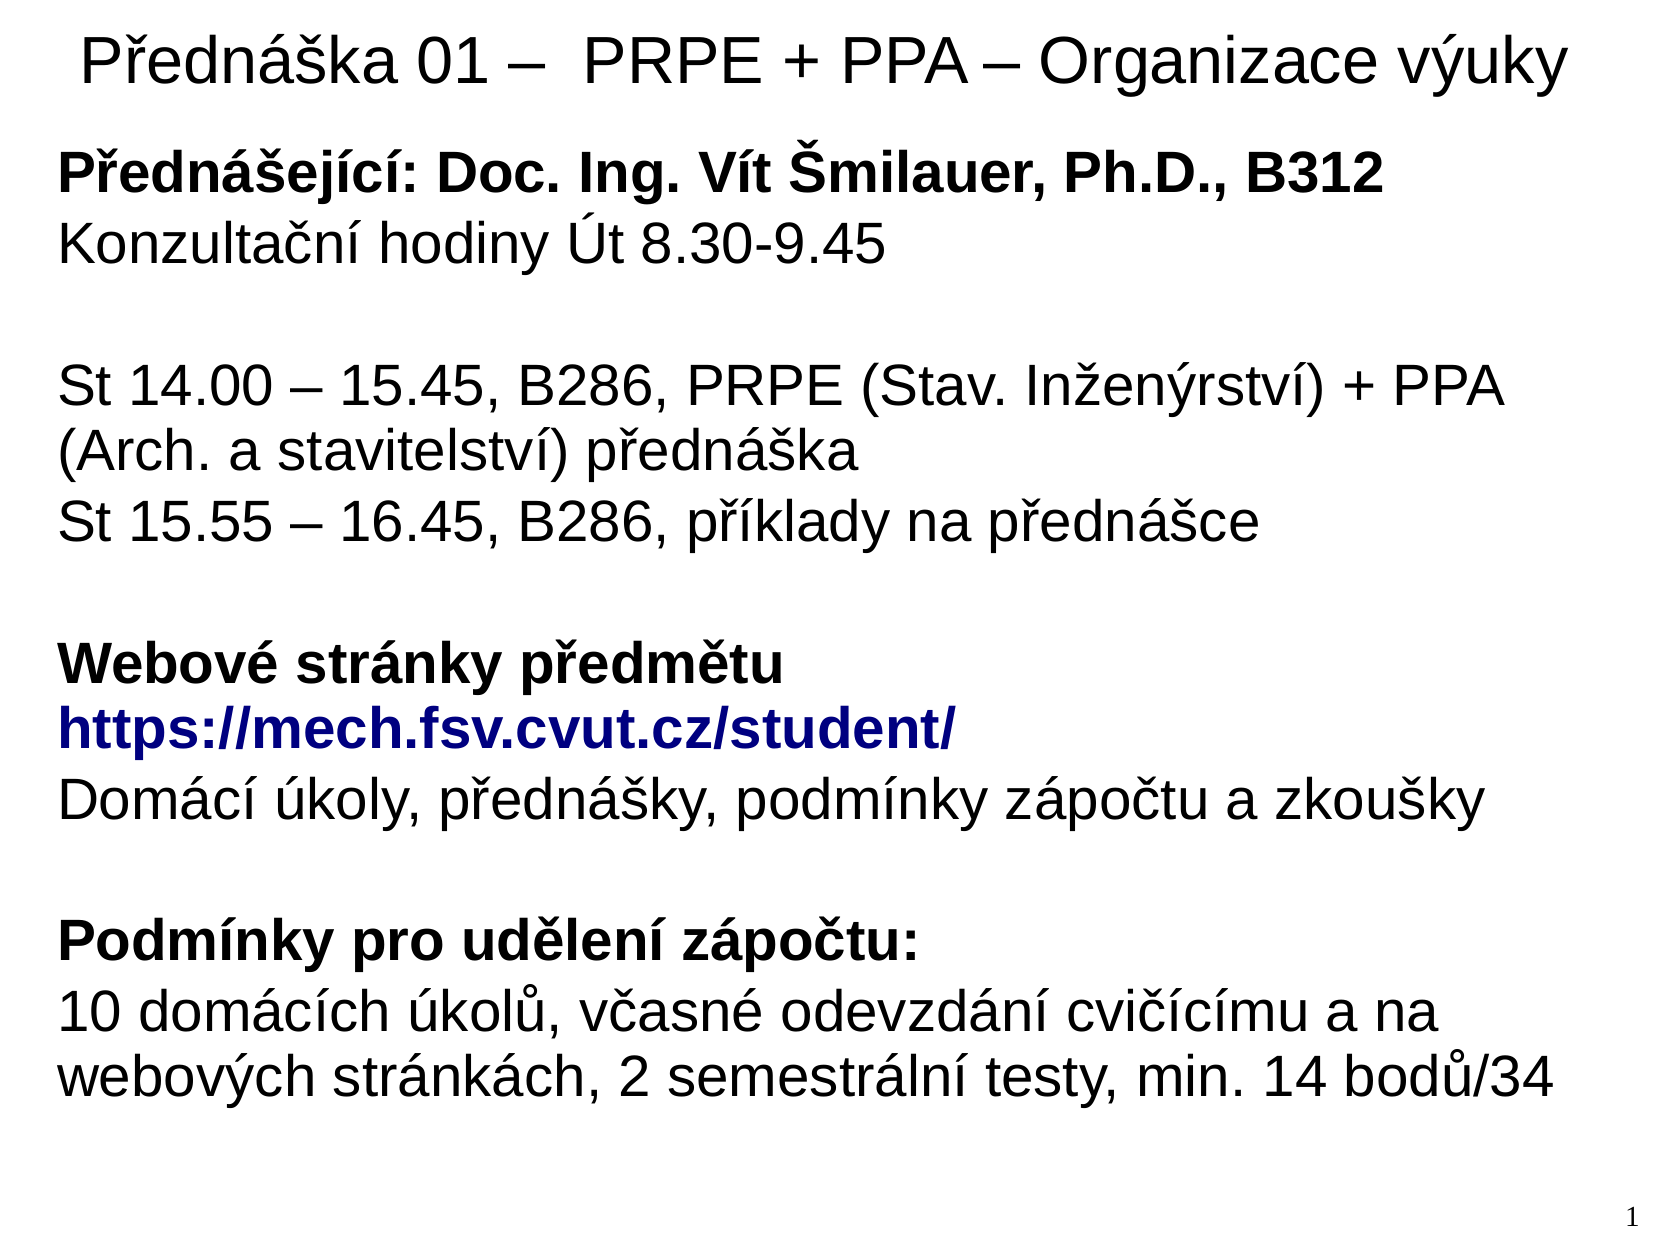

# Přednáška 01 – PRPE + PPA – Organizace výuky
Přednášející: Doc. Ing. Vít Šmilauer, Ph.D., B312
Konzultační hodiny Út 8.30-9.45
St 14.00 – 15.45, B286, PRPE (Stav. Inženýrství) + PPA (Arch. a stavitelství) přednáška
St 15.55 – 16.45, B286, příklady na přednášce
Webové stránky předmětu https://mech.fsv.cvut.cz/student/
Domácí úkoly, přednášky, podmínky zápočtu a zkoušky
Podmínky pro udělení zápočtu:
10 domácích úkolů, včasné odevzdání cvičícímu a na webových stránkách, 2 semestrální testy, min. 14 bodů/34
1